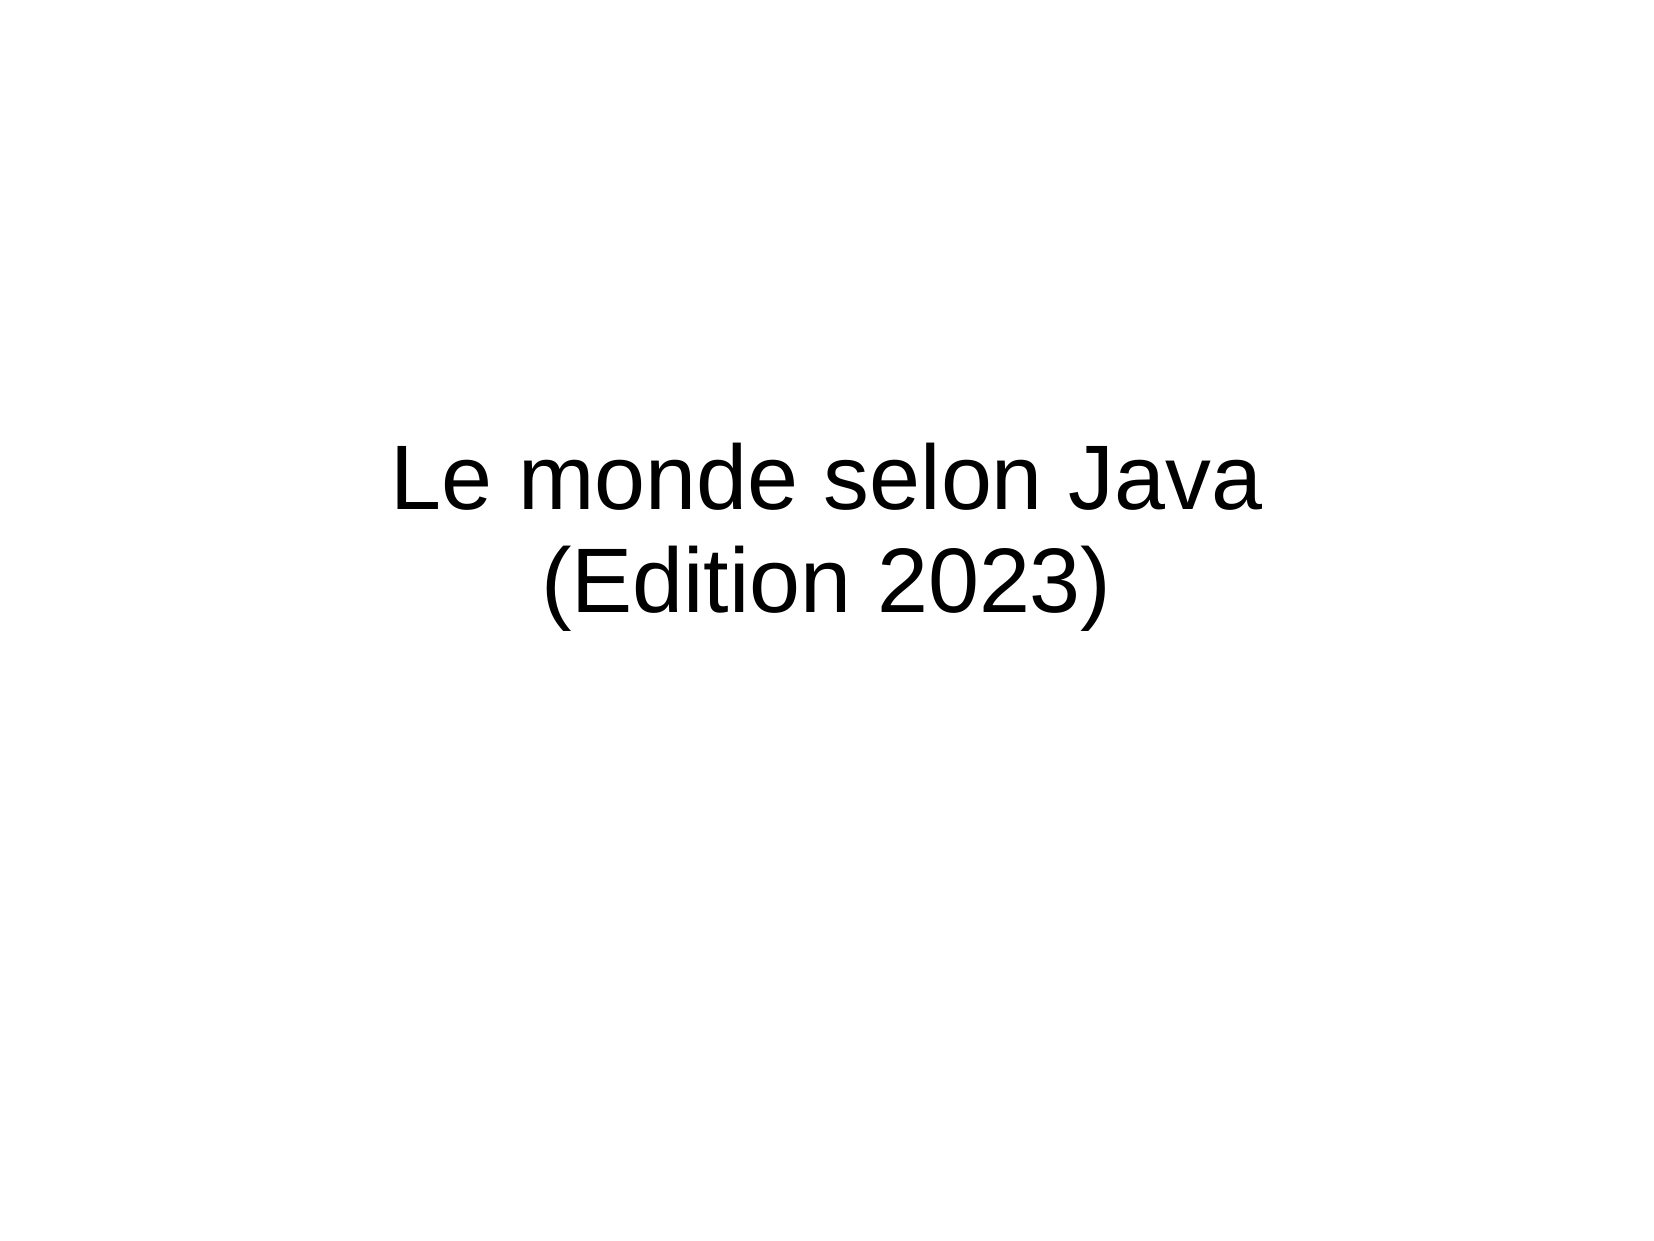

# Le monde selon Java (Edition 2023)